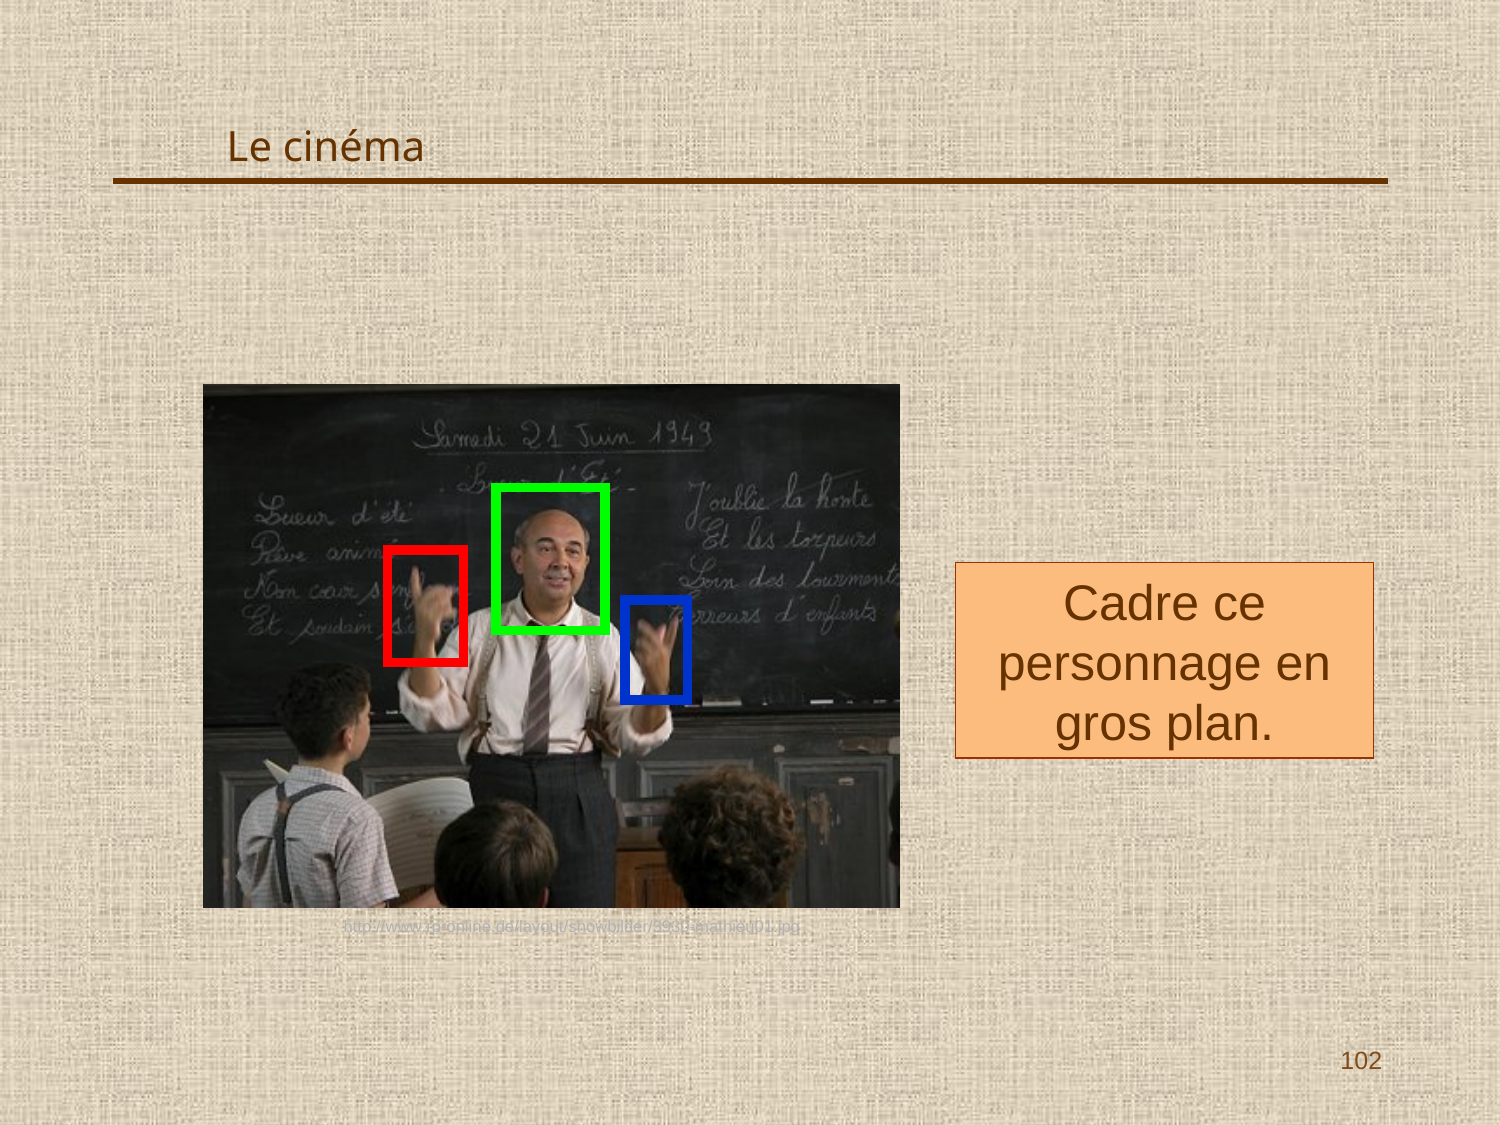

Le cinéma
Cadre ce personnage en gros plan.
http://www.rp-online.de/layout/showbilder/3930-mathieu01.jpg
102